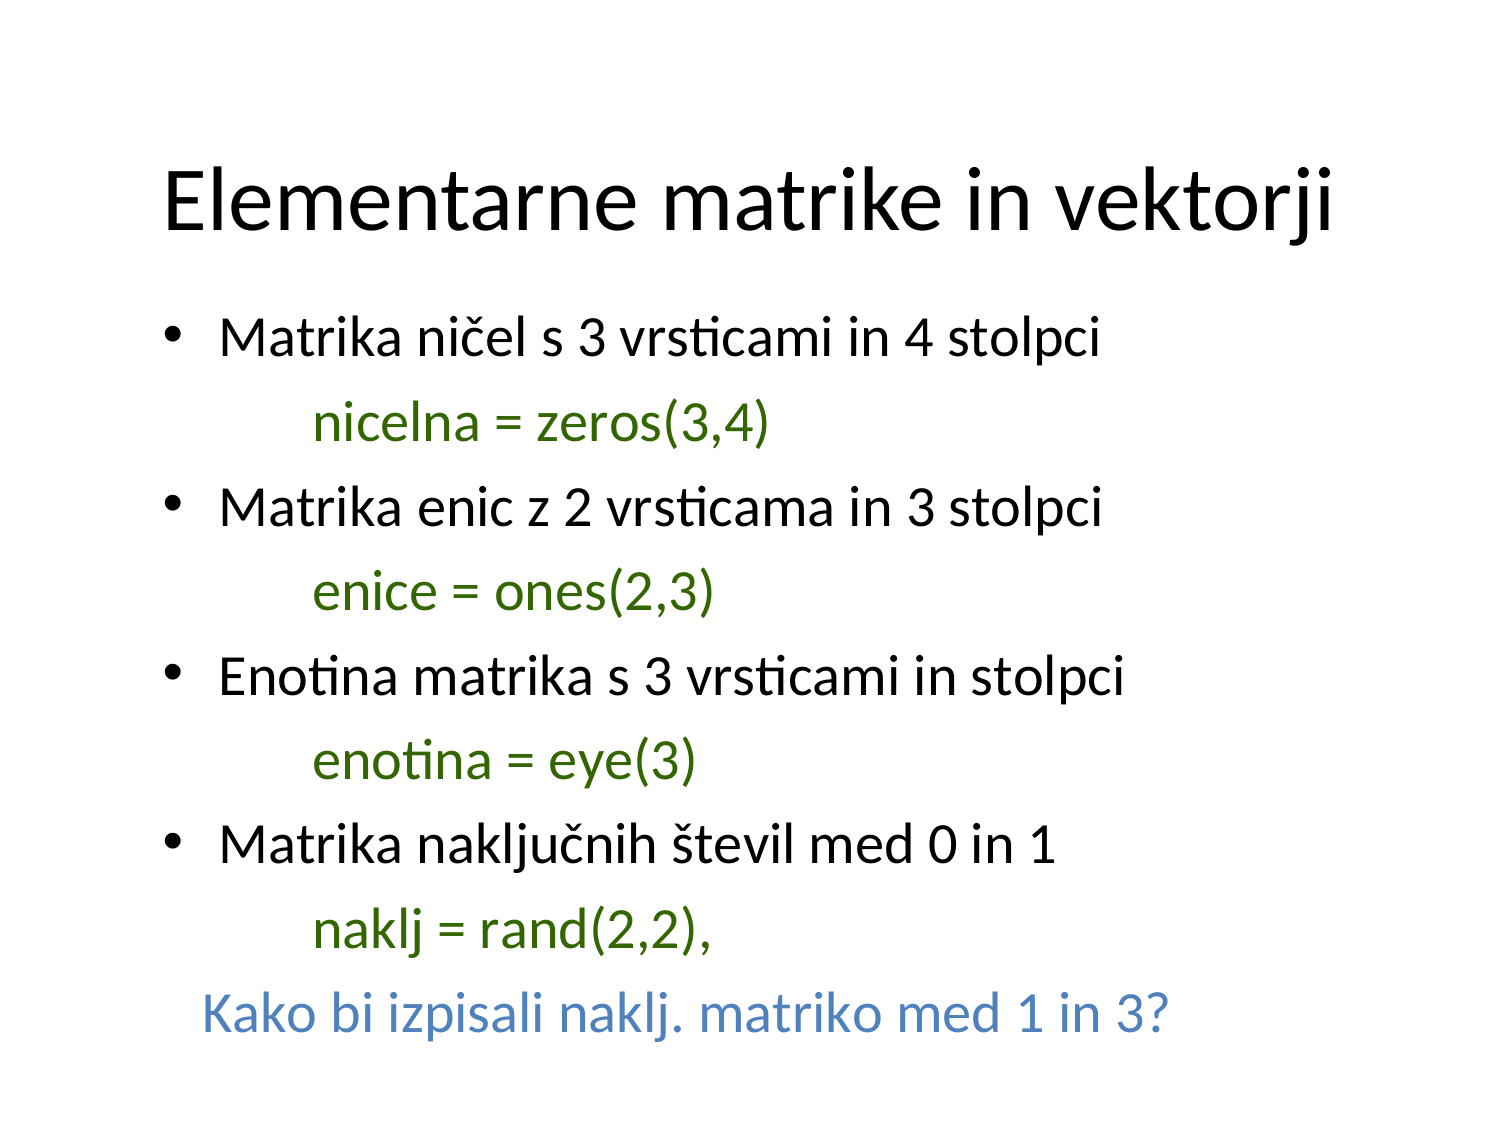

# Elementarne matrike in vektorji
Matrika ničel s 3 vrsticami in 4 stolpci
		nicelna = zeros(3,4)
Matrika enic z 2 vrsticama in 3 stolpci
		enice = ones(2,3)
Enotina matrika s 3 vrsticami in stolpci
		enotina = eye(3)
Matrika naključnih števil med 0 in 1
		naklj = rand(2,2),
 Kako bi izpisali naklj. matriko med 1 in 3?